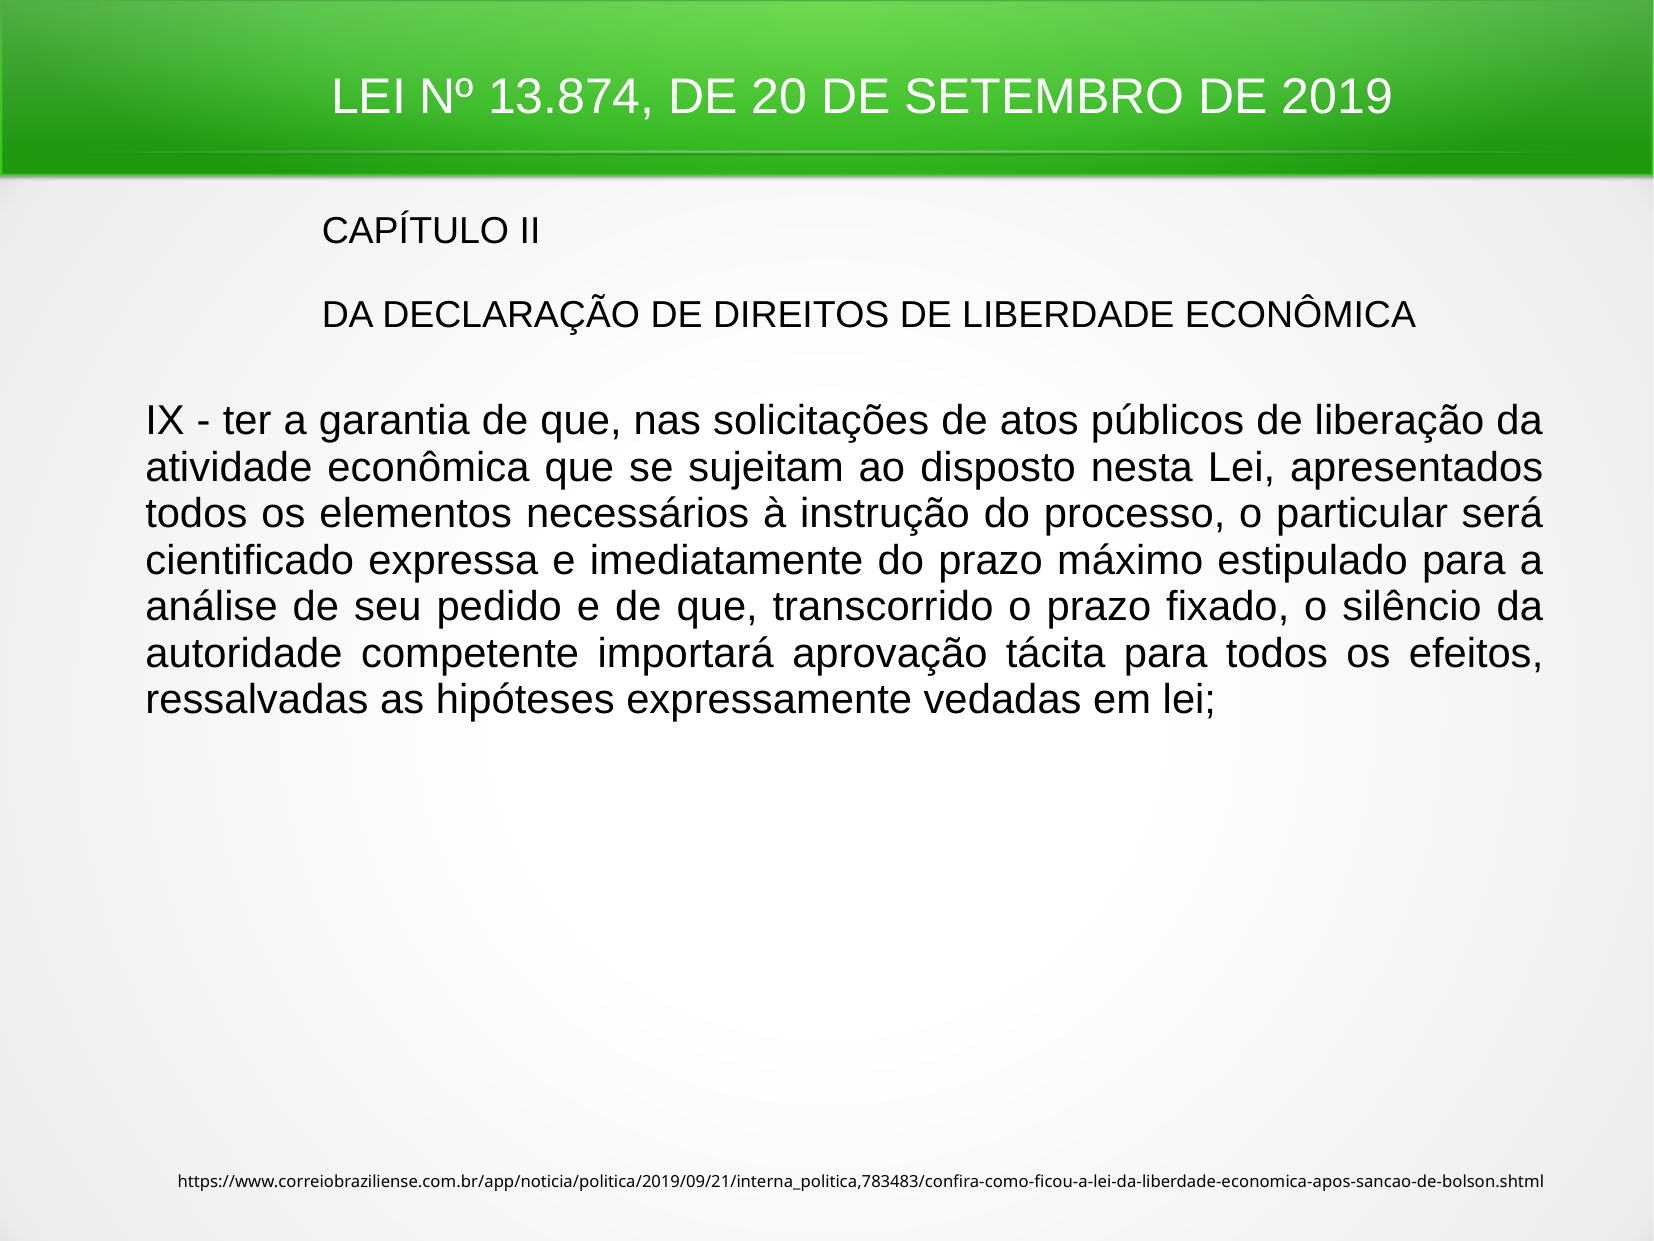

LEI Nº 13.874, DE 20 DE SETEMBRO DE 2019
CAPÍTULO II
DA DECLARAÇÃO DE DIREITOS DE LIBERDADE ECONÔMICA
IX - ter a garantia de que, nas solicitações de atos públicos de liberação da atividade econômica que se sujeitam ao disposto nesta Lei, apresentados todos os elementos necessários à instrução do processo, o particular será cientificado expressa e imediatamente do prazo máximo estipulado para a análise de seu pedido e de que, transcorrido o prazo fixado, o silêncio da autoridade competente importará aprovação tácita para todos os efeitos, ressalvadas as hipóteses expressamente vedadas em lei;
# https://www.correiobraziliense.com.br/app/noticia/politica/2019/09/21/interna_politica,783483/confira-como-ficou-a-lei-da-liberdade-economica-apos-sancao-de-bolson.shtml